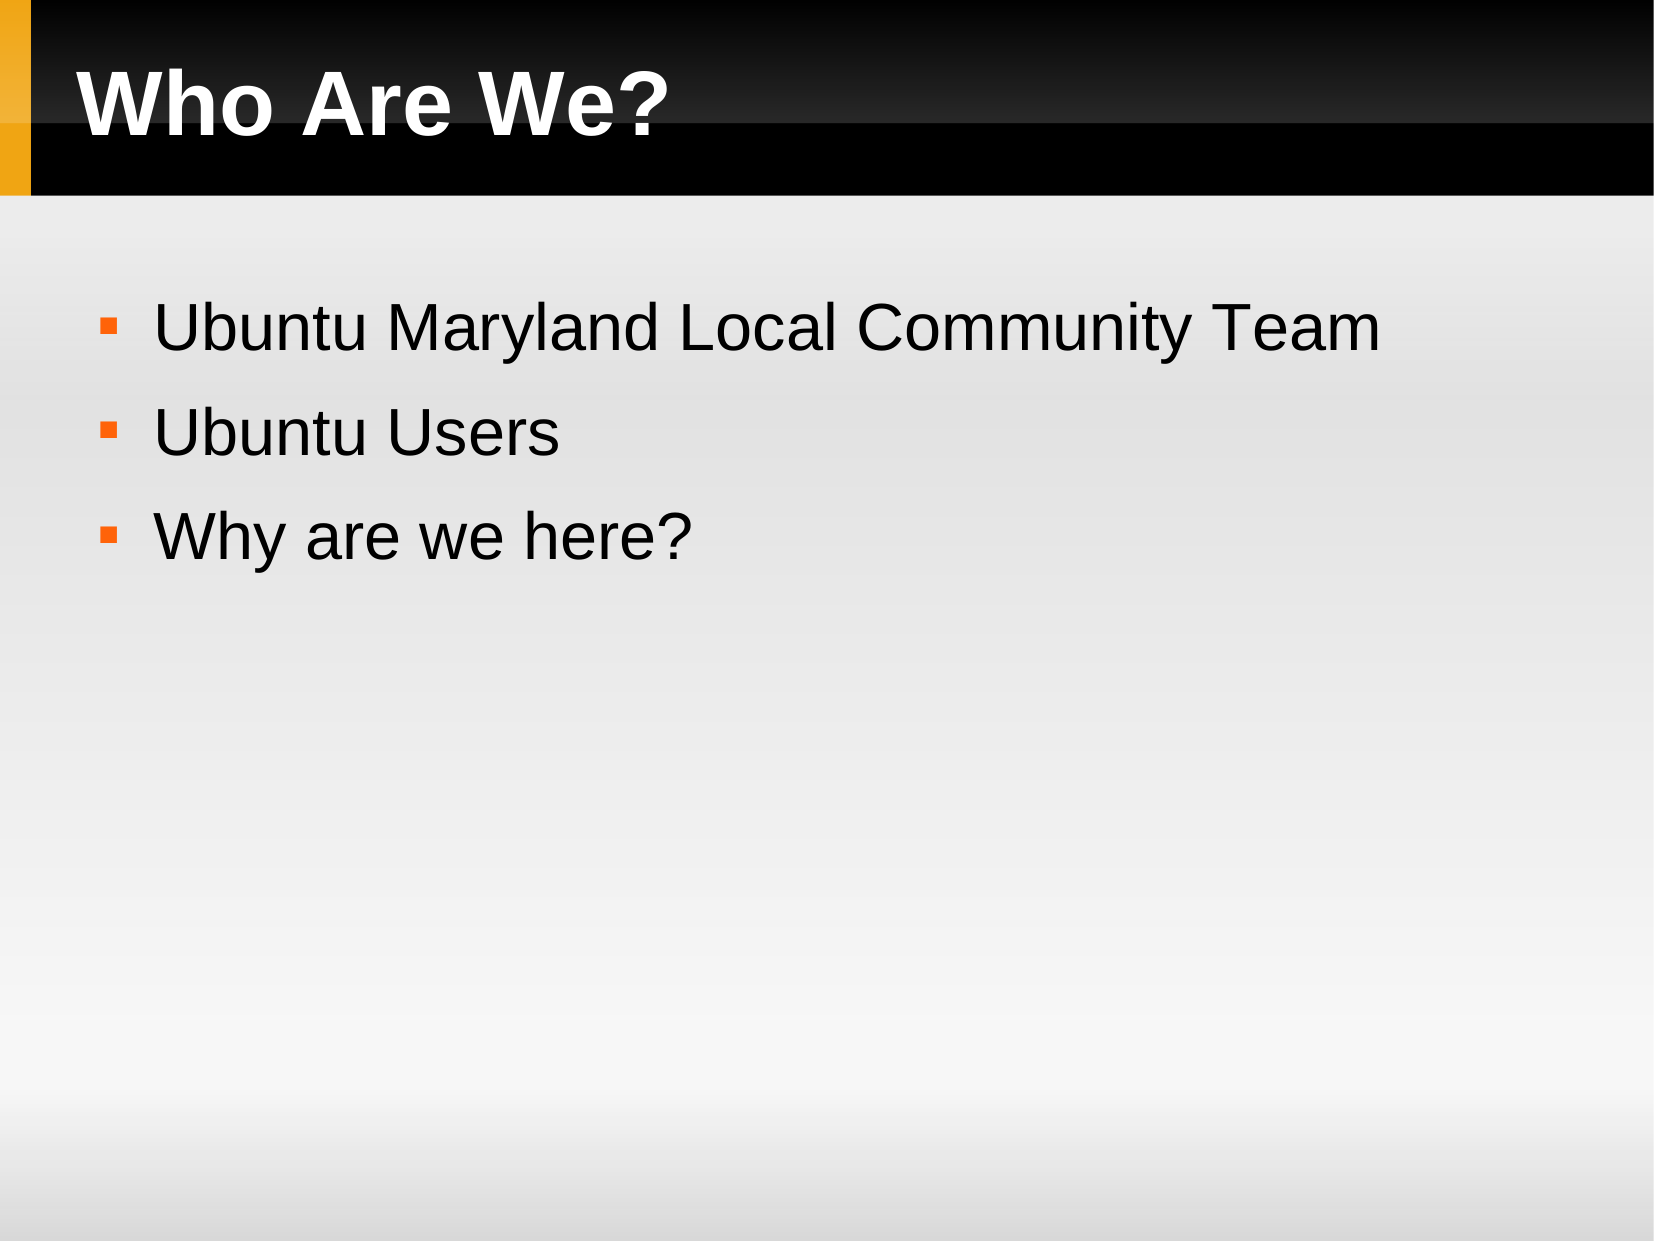

# Who Are We?
Ubuntu Maryland Local Community Team
Ubuntu Users
Why are we here?